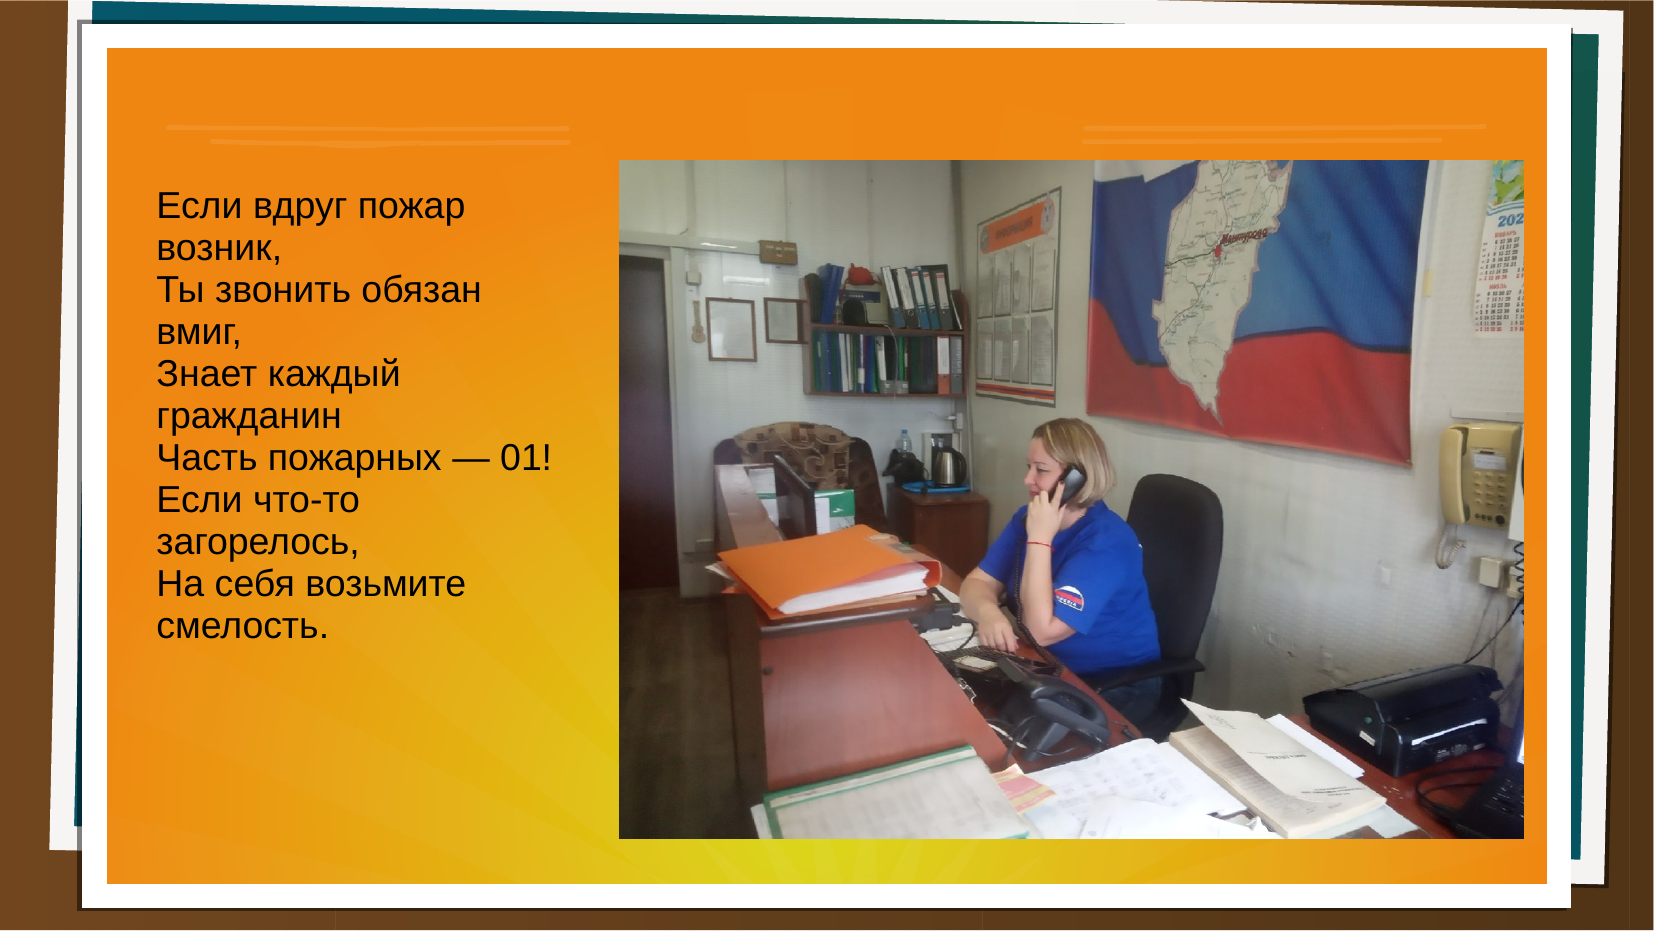

Если вдруг пожар возник,
Ты звонить обязан вмиг,
Знает каждый гражданин
Часть пожарных — 01!
Если что-то загорелось,
На себя возьмите смелость.